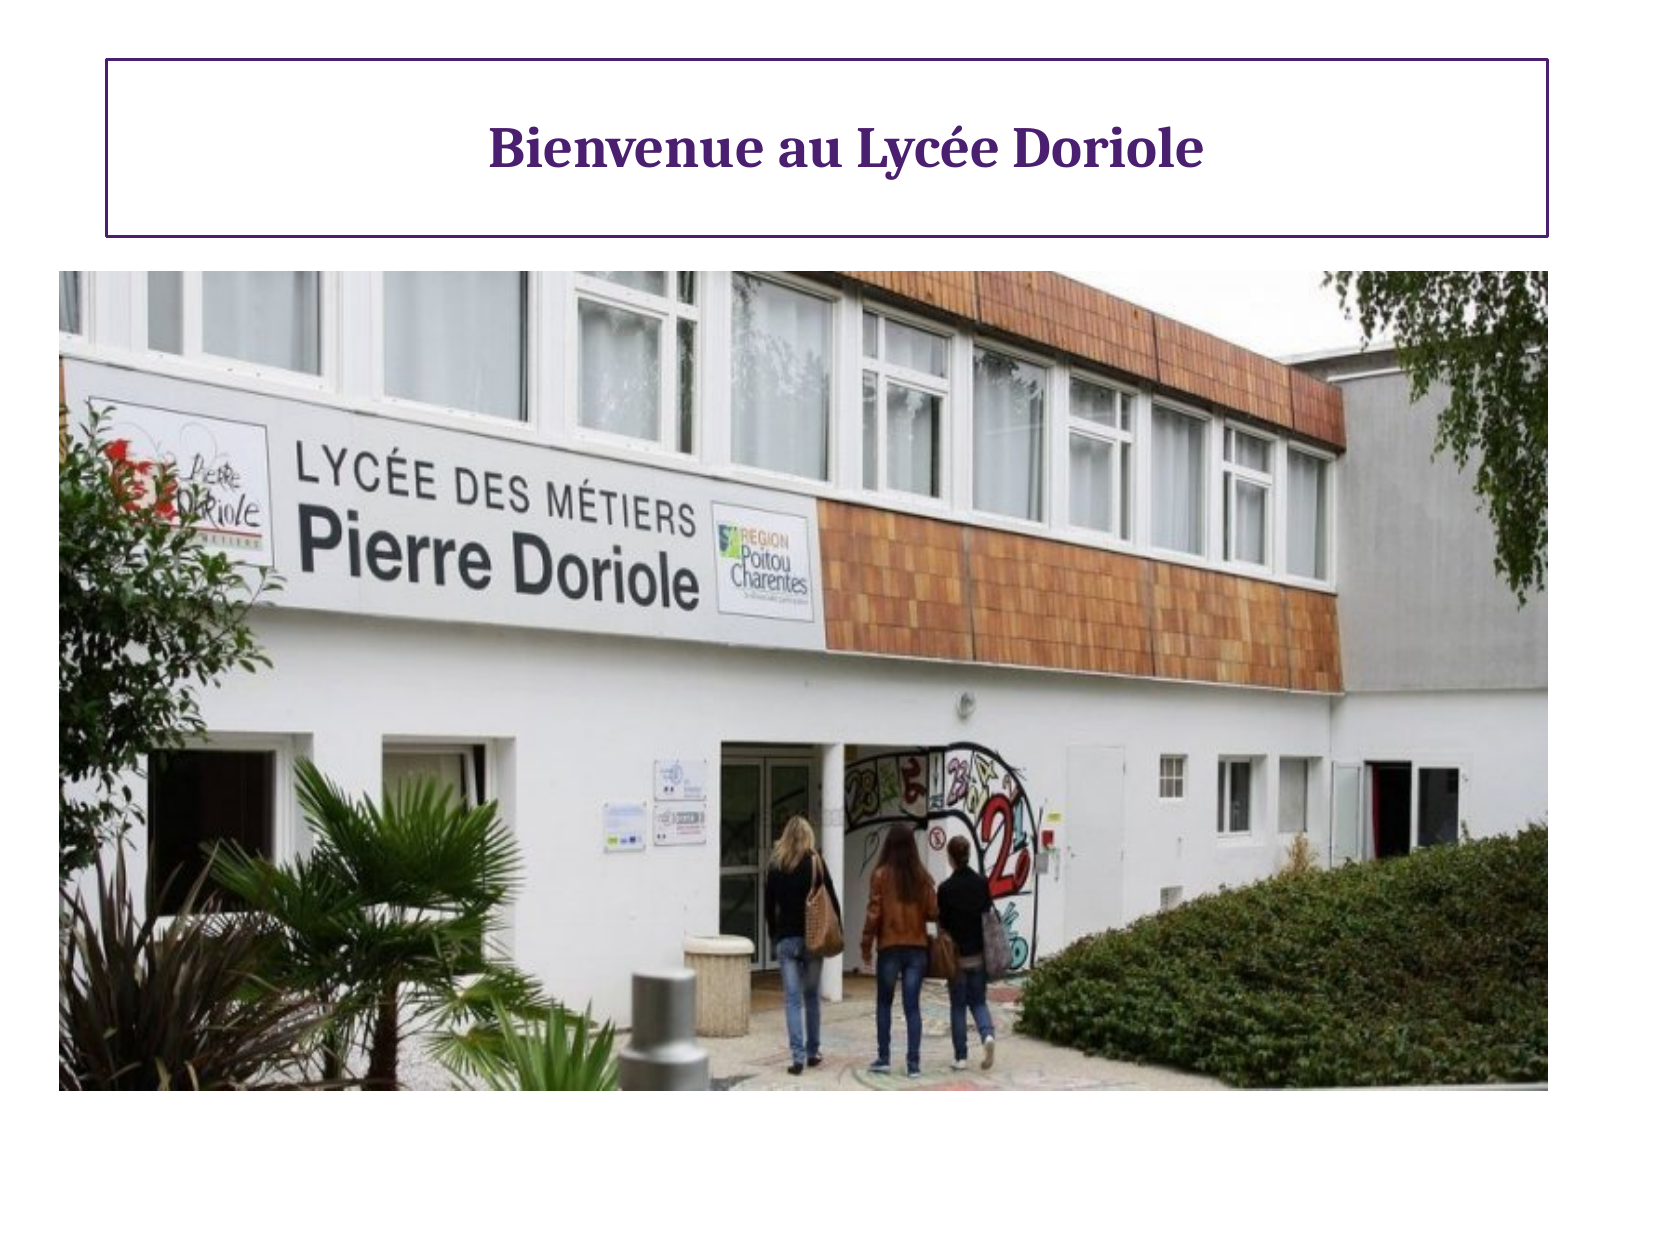

# Bienvenue au Lycée Doriole
Bienvenue au Lycée Doriole